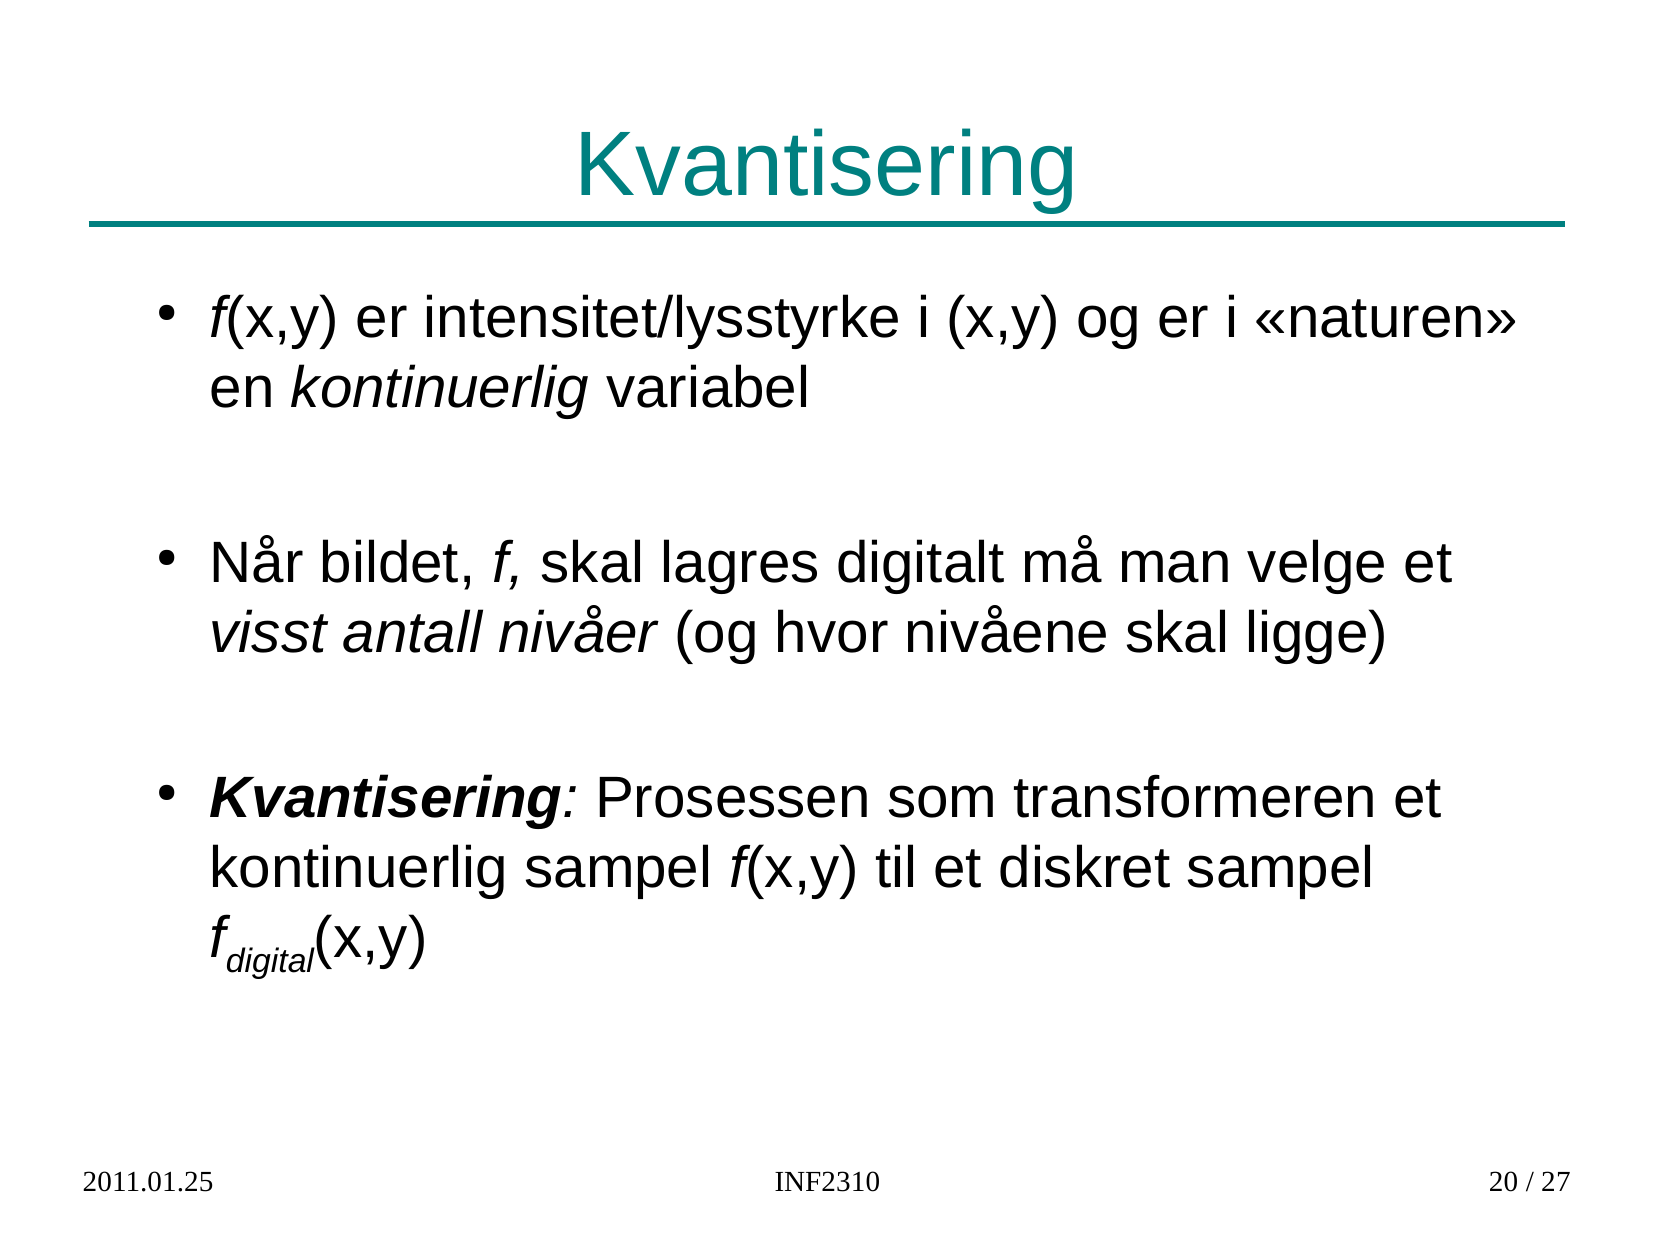

# Kvantisering
f(x,y) er intensitet/lysstyrke i (x,y) og er i «naturen» en kontinuerlig variabel
Når bildet, f, skal lagres digitalt må man velge et visst antall nivåer (og hvor nivåene skal ligge)
Kvantisering: Prosessen som transformeren et kontinuerlig sampel f(x,y) til et diskret sampel fdigital(x,y)
2011.01.25
INF2310
20